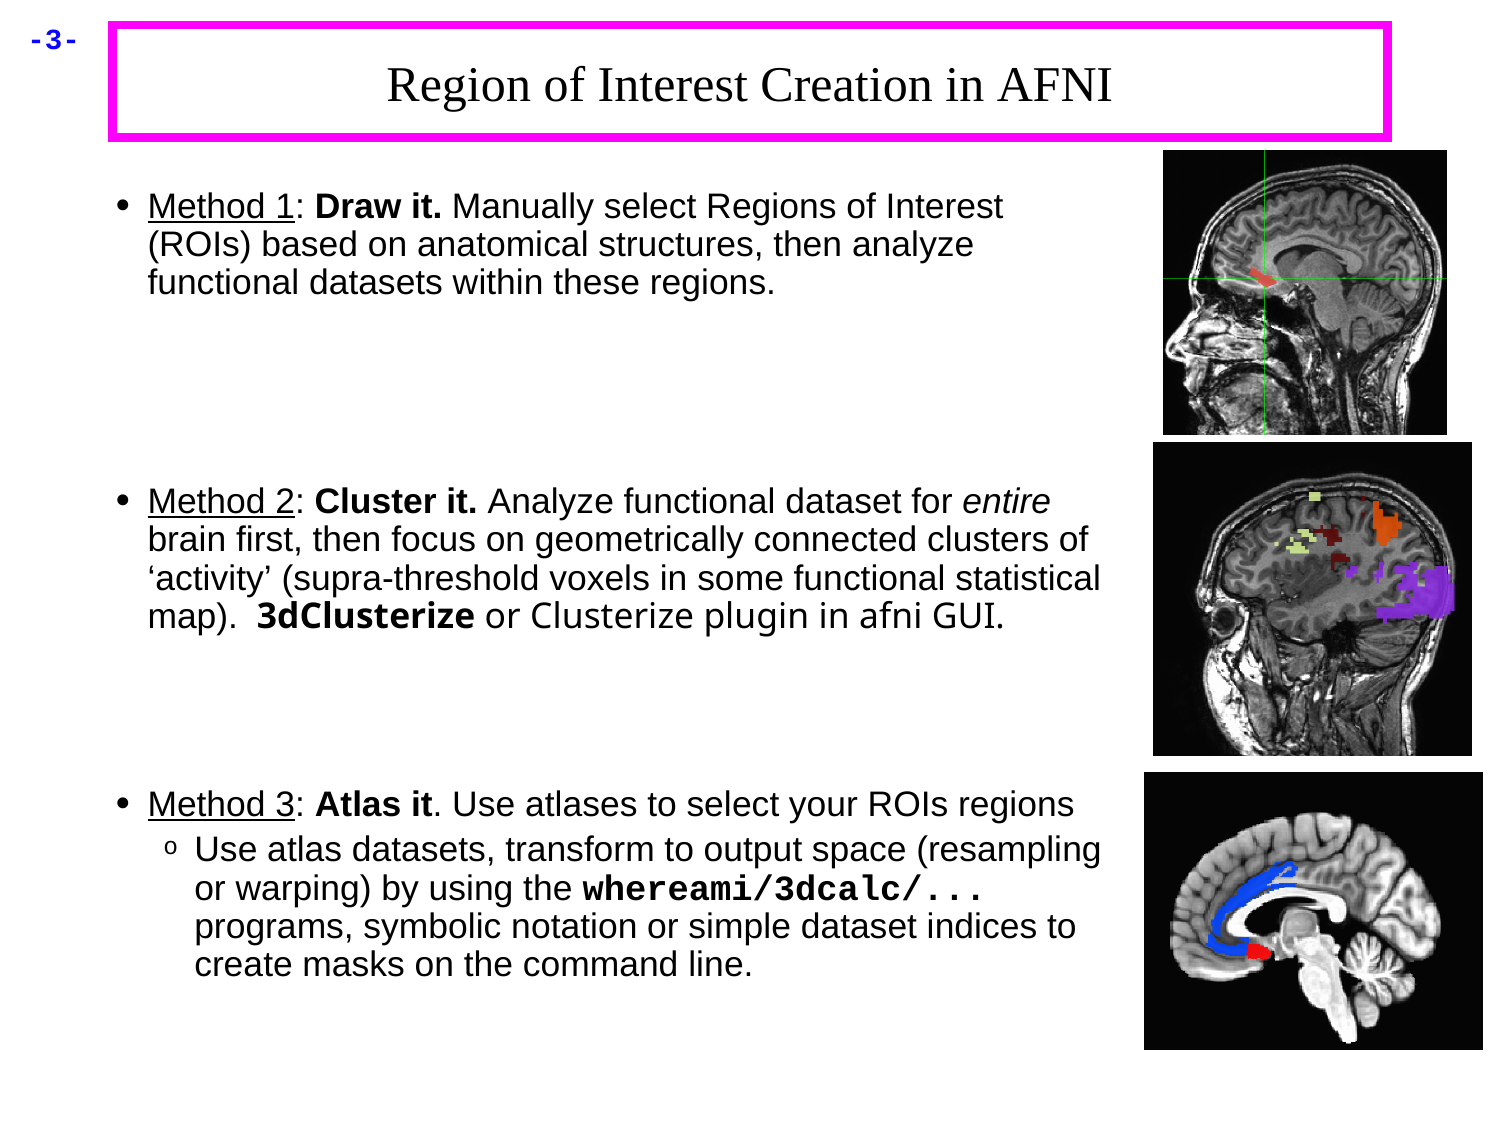

# Region of Interest Creation in AFNI
Method 1: Draw it. Manually select Regions of Interest (ROIs) based on anatomical structures, then analyze functional datasets within these regions.
Method 2: Cluster it. Analyze functional dataset for entire brain first, then focus on geometrically connected clusters of ‘activity’ (supra-threshold voxels in some functional statistical map). 3dClusterize or Clusterize plugin in afni GUI.
Method 3: Atlas it. Use atlases to select your ROIs regions
Use atlas datasets, transform to output space (resampling or warping) by using the whereami/3dcalc/... programs, symbolic notation or simple dataset indices to create masks on the command line.